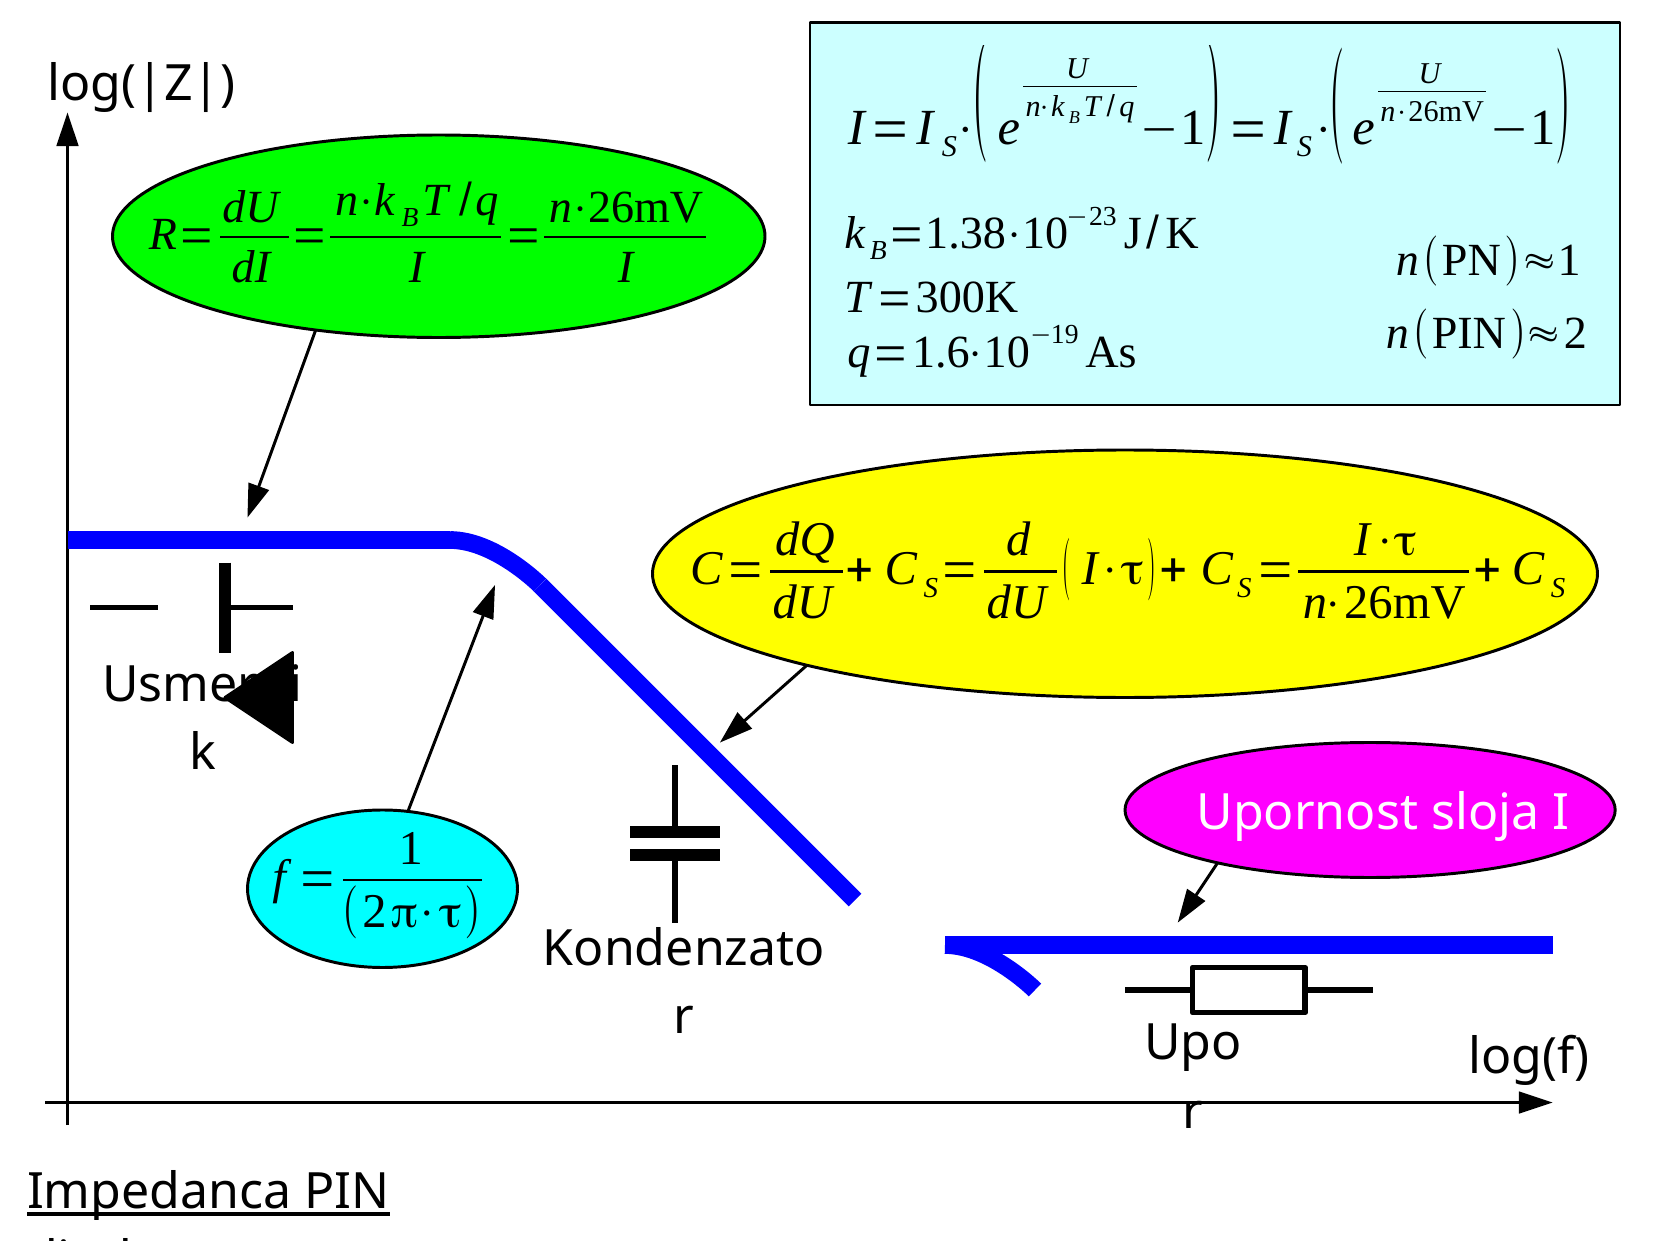

log(|Z|)
Usmernik
 Upornost sloja I
Kondenzator
Upor
log(f)
Impedanca PIN diode